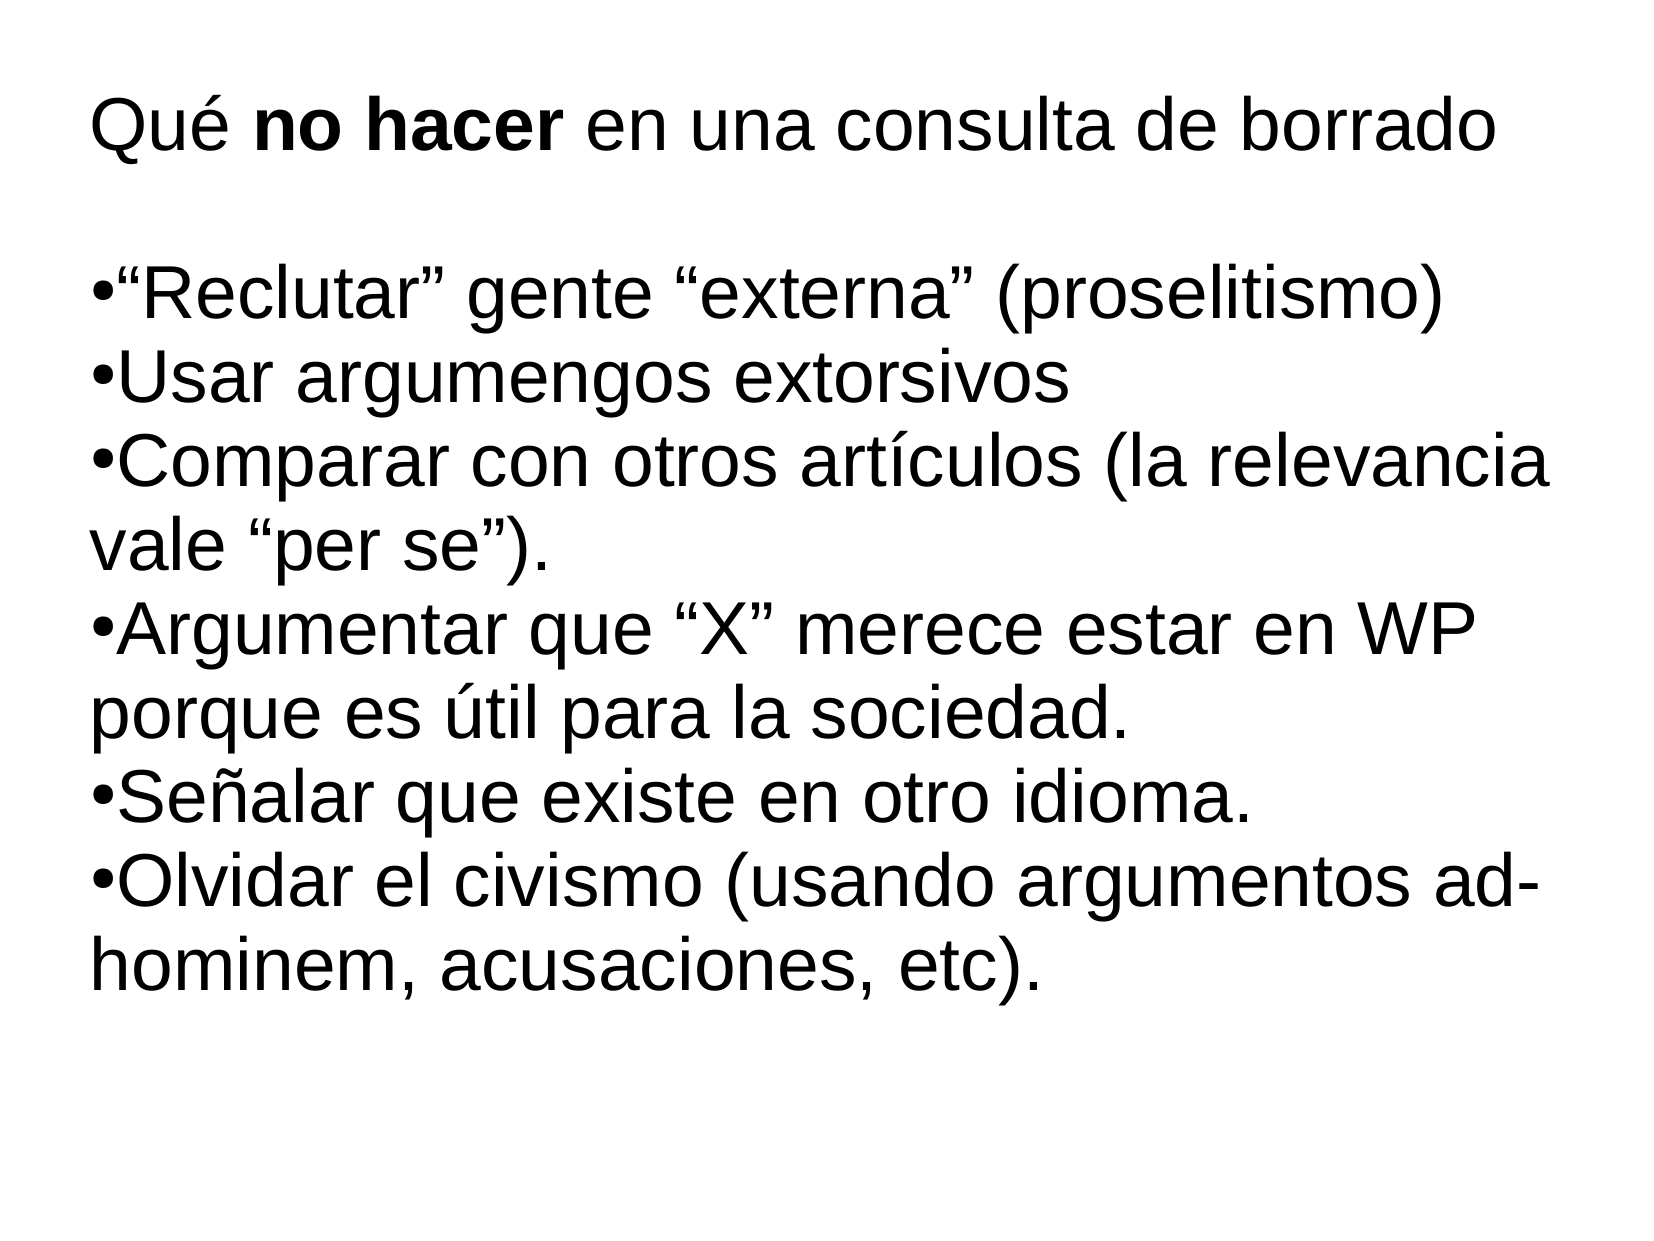

Qué no hacer en una consulta de borrado
“Reclutar” gente “externa” (proselitismo)
Usar argumengos extorsivos
Comparar con otros artículos (la relevancia vale “per se”).
Argumentar que “X” merece estar en WP porque es útil para la sociedad.
Señalar que existe en otro idioma.
Olvidar el civismo (usando argumentos ad-hominem, acusaciones, etc).